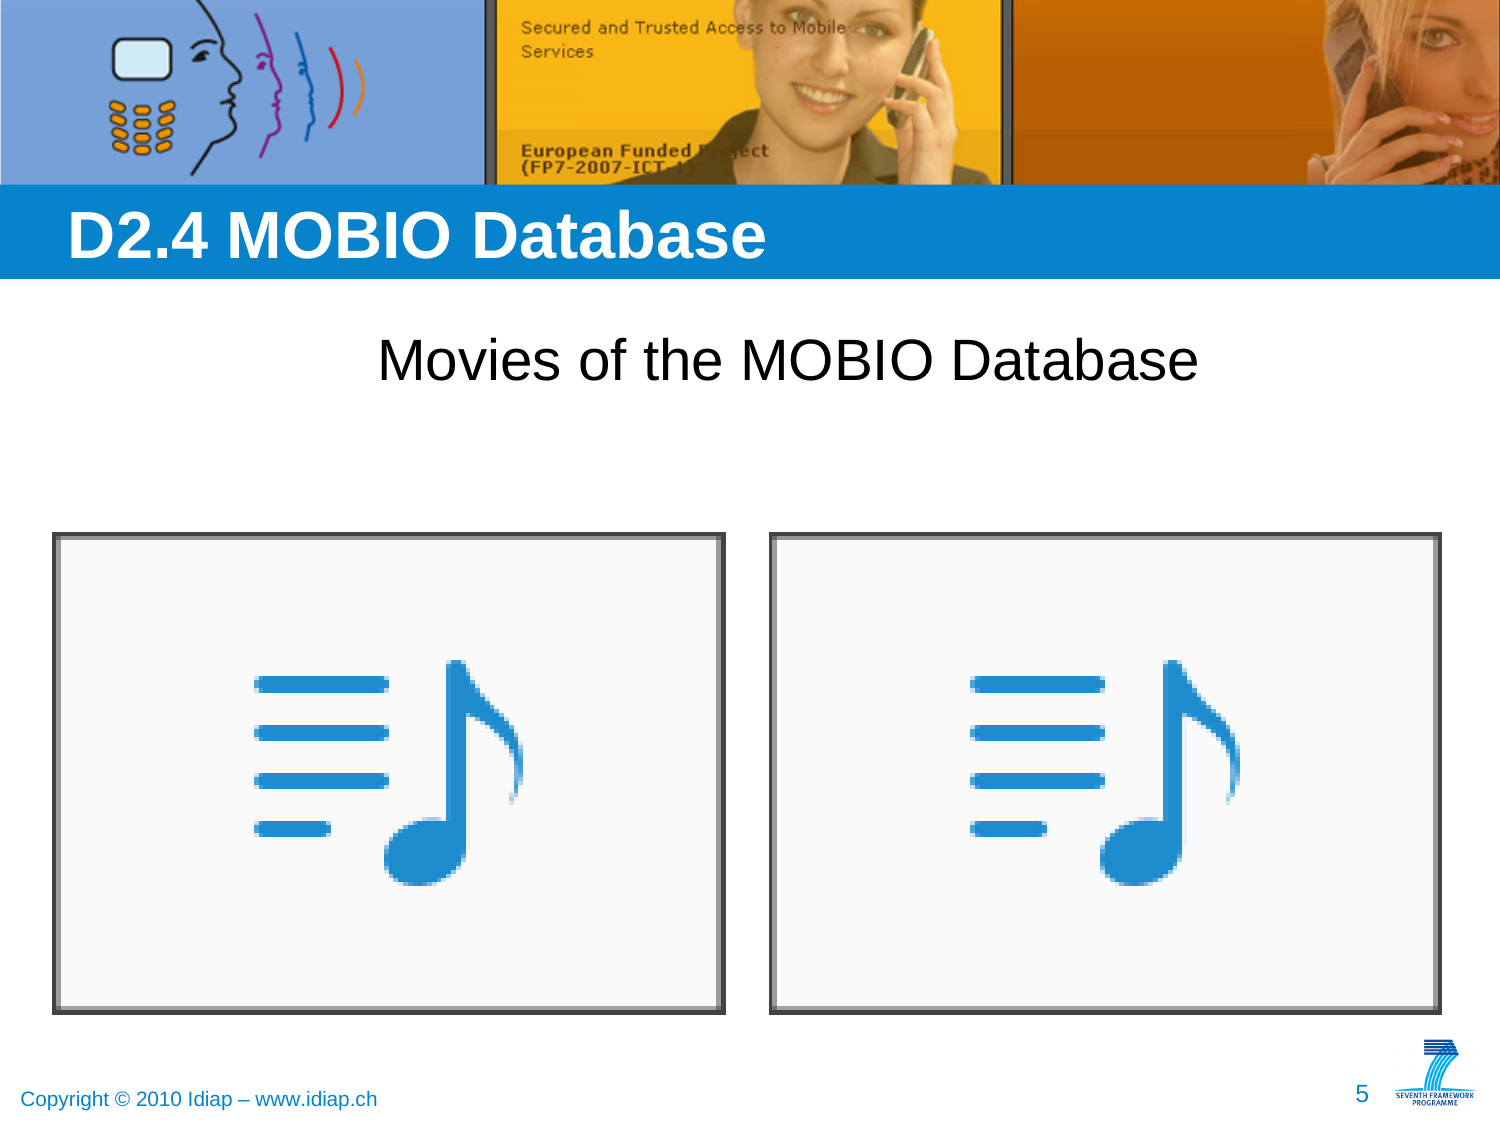

# D2.4 MOBIO Database
Movies of the MOBIO Database